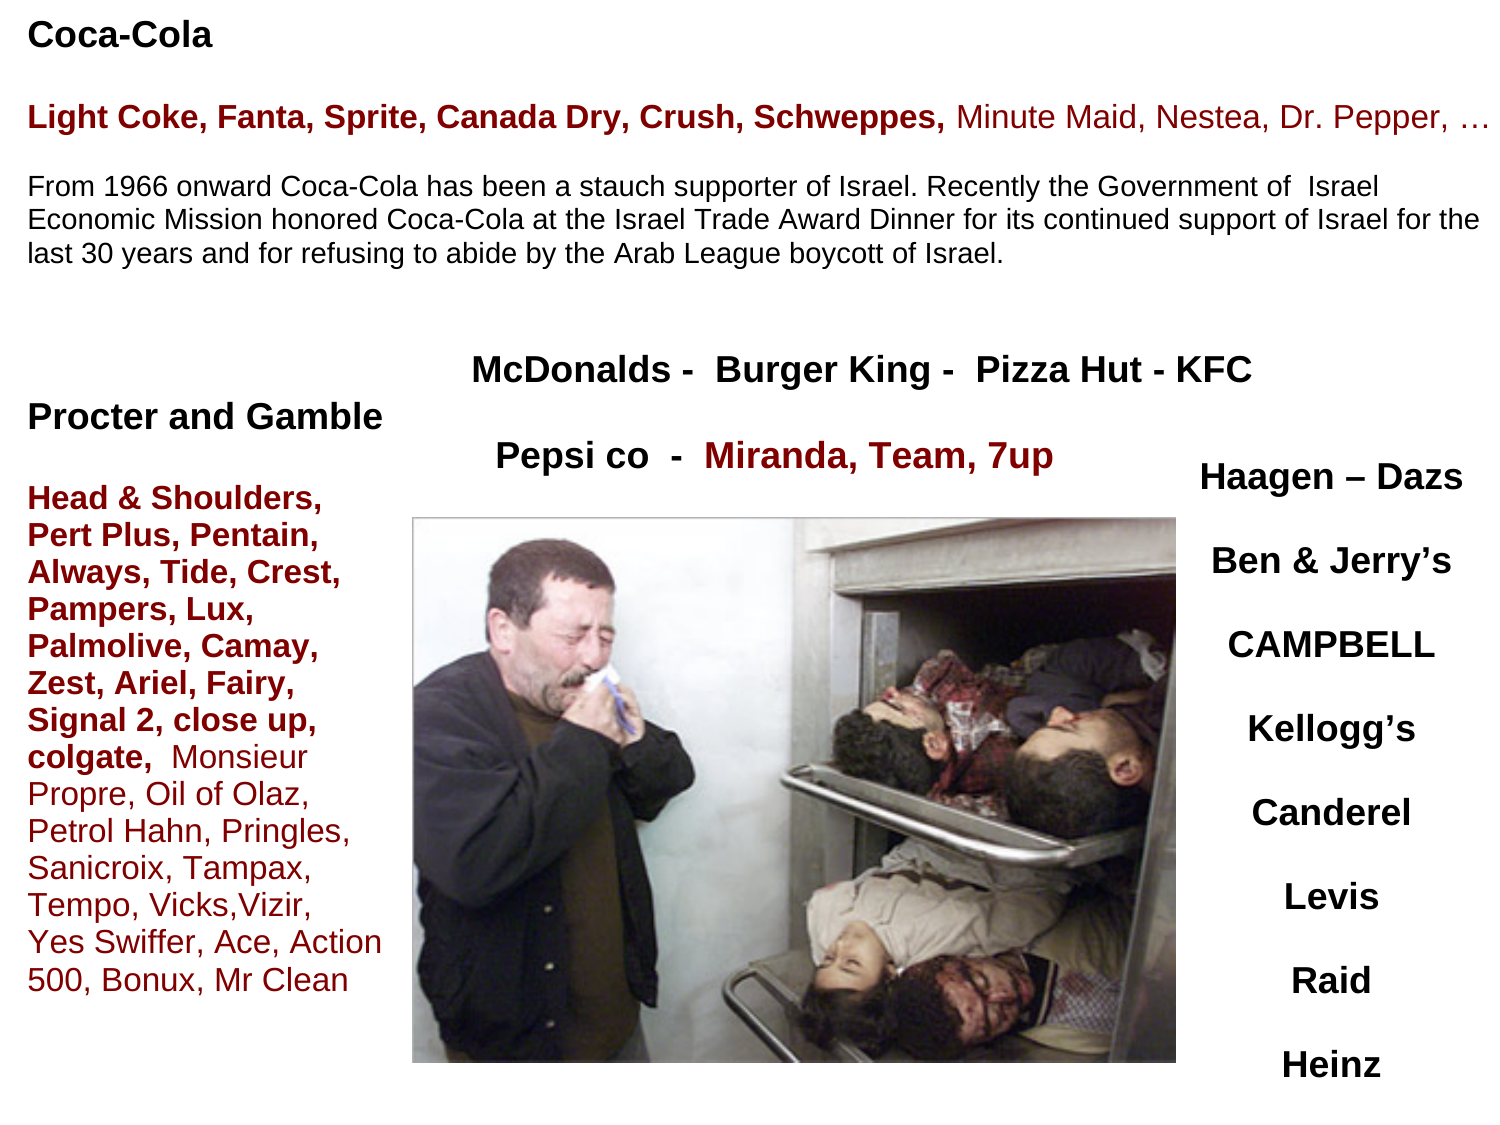

Coca-Cola
Light Coke, Fanta, Sprite, Canada Dry, Crush, Schweppes, Minute Maid, Nestea, Dr. Pepper, …
From 1966 onward Coca-Cola has been a stauch supporter of Israel. Recently the Government of Israel
Economic Mission honored Coca-Cola at the Israel Trade Award Dinner for its continued support of Israel for the
last 30 years and for refusing to abide by the Arab League boycott of Israel.
McDonalds - Burger King - Pizza Hut - KFC
Procter and Gamble
Head & Shoulders, Pert Plus, Pentain, Always, Tide, Crest, Pampers, Lux, Palmolive, Camay, Zest, Ariel, Fairy, Signal 2, close up, colgate, Monsieur Propre, Oil of Olaz, Petrol Hahn, Pringles, Sanicroix, Tampax, Tempo, Vicks,Vizir, Yes Swiffer, Ace, Action 500, Bonux, Mr Clean
Pepsi co - Miranda, Team, 7up
Haagen – Dazs
Ben & Jerry’s
CAMPBELL
Kellogg’s
Canderel
Levis
Raid
Heinz